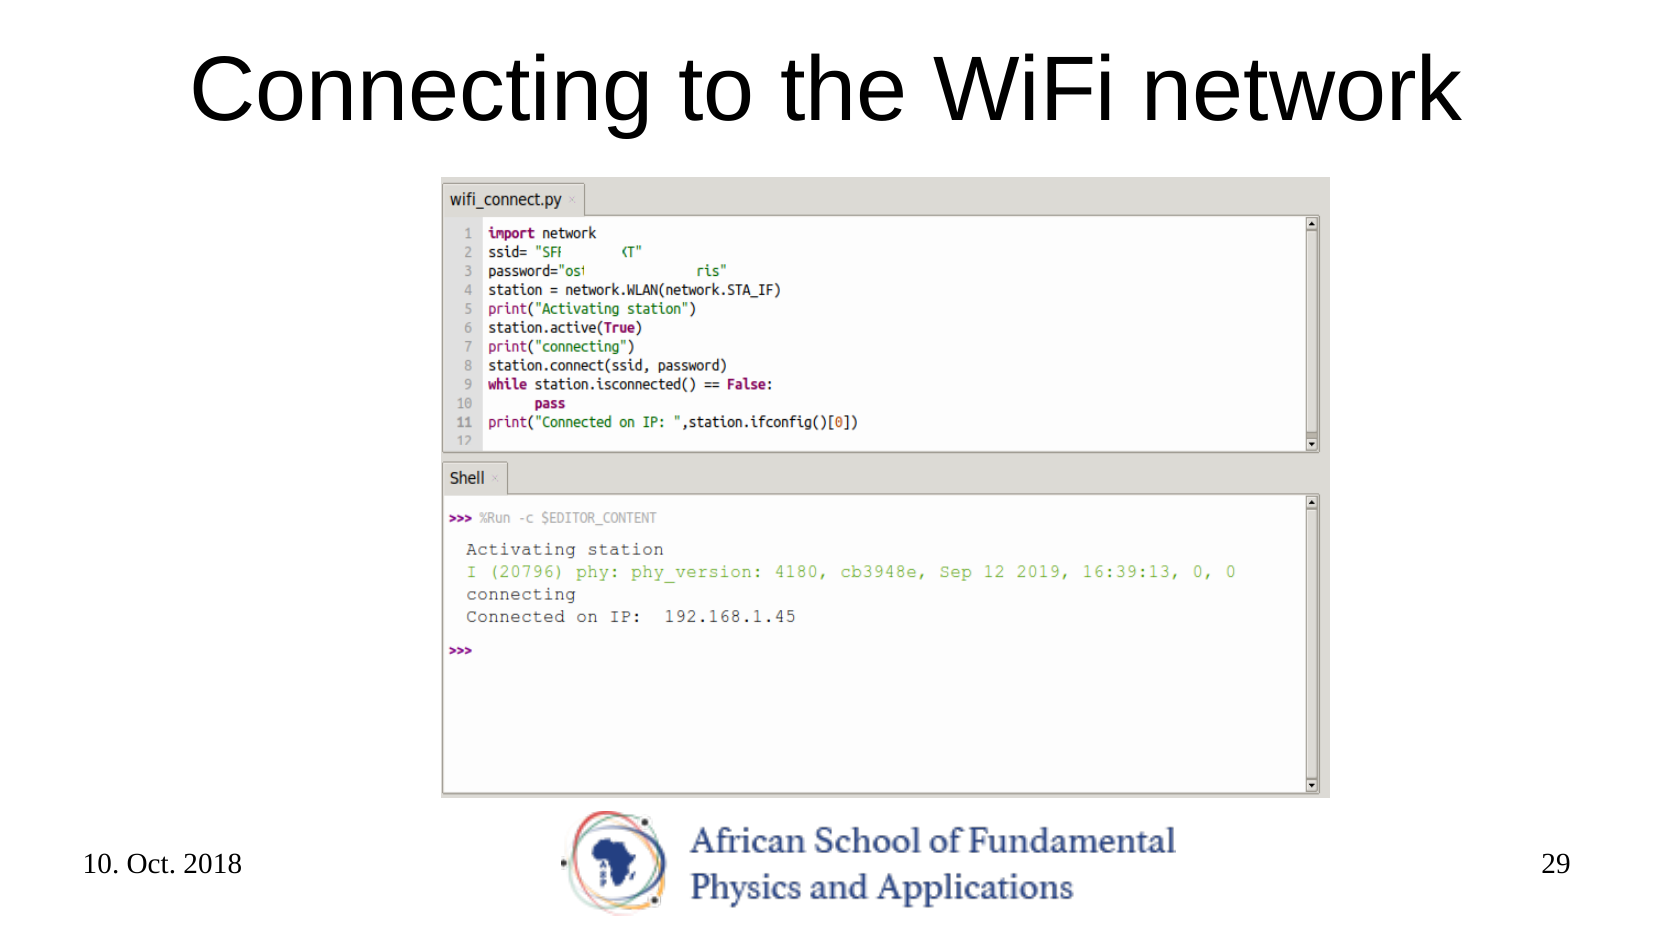

# Connecting to the WiFi network
10. Oct. 2018
29